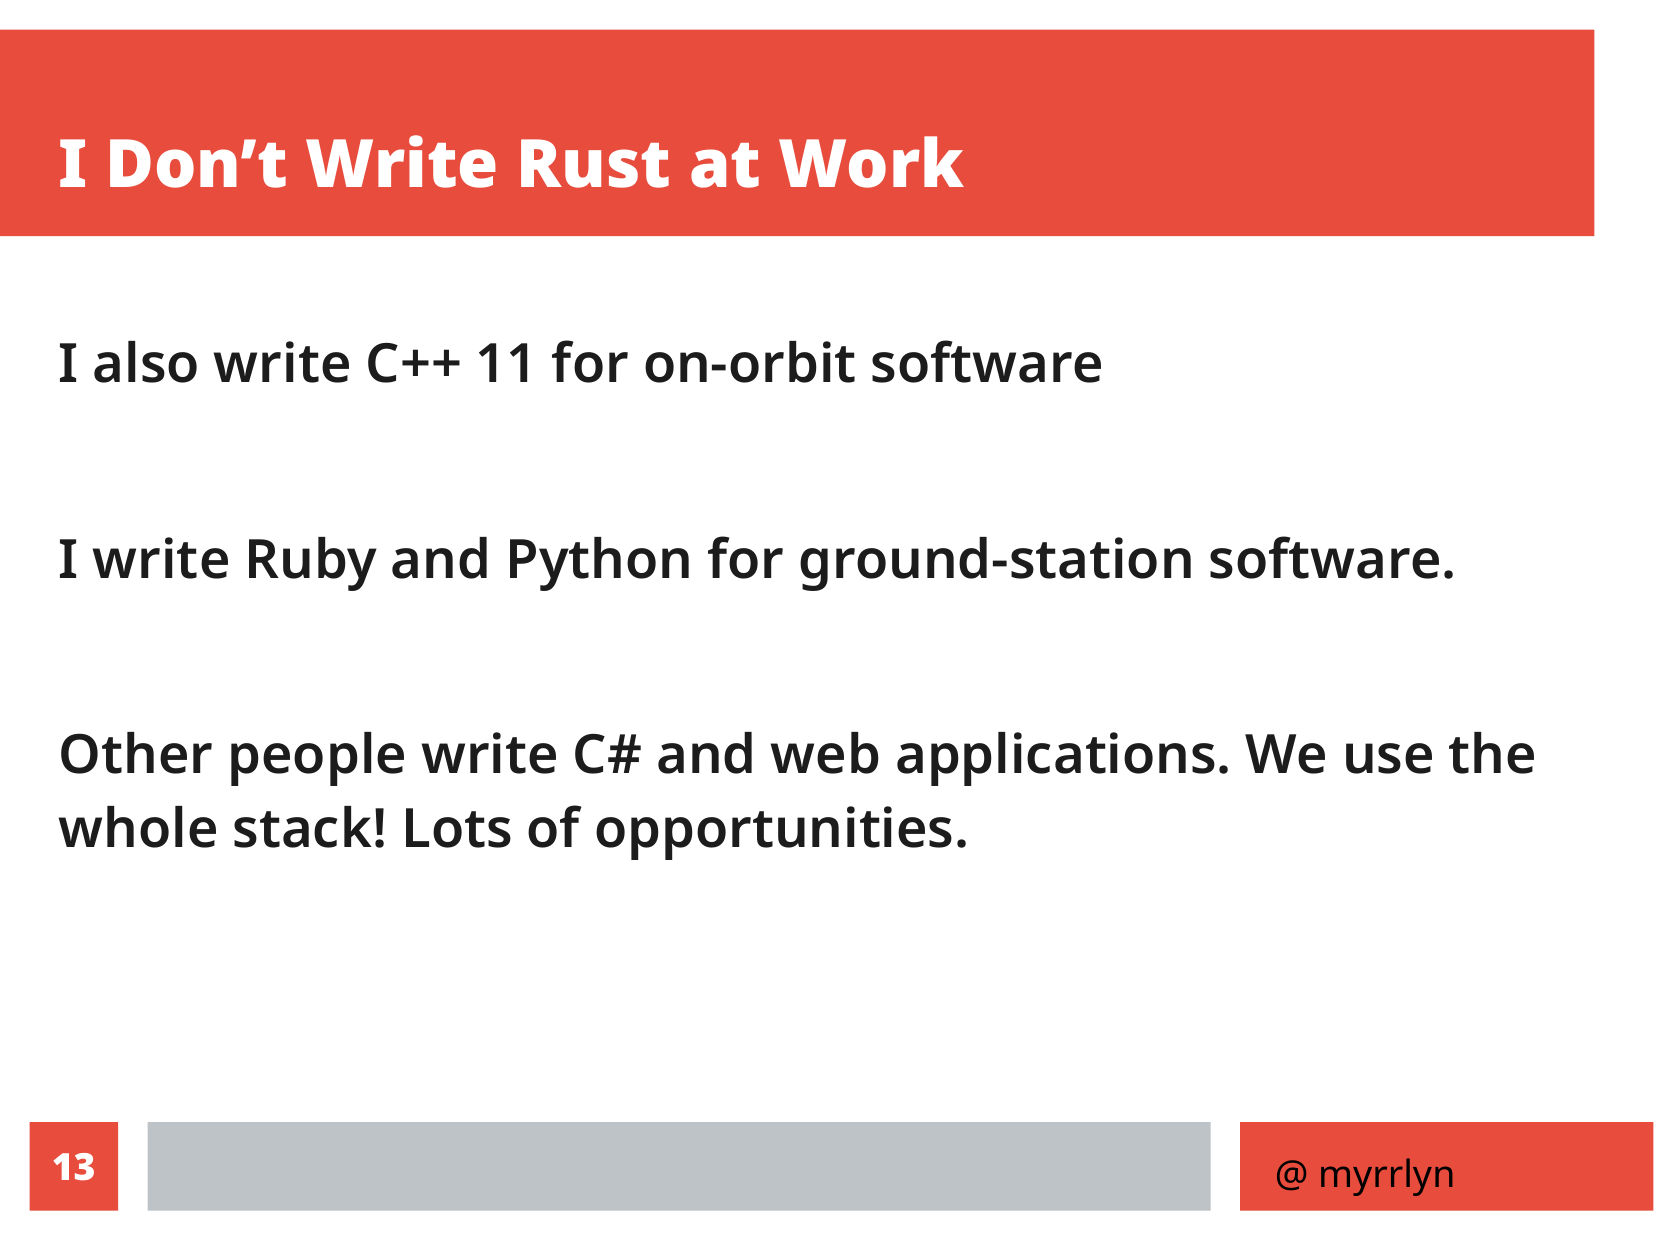

# I Don’t Write Rust at Work
I also write C++ 11 for on-orbit software
I write Ruby and Python for ground-station software.
Other people write C# and web applications. We use the whole stack! Lots of opportunities.
13
@ myrrlyn